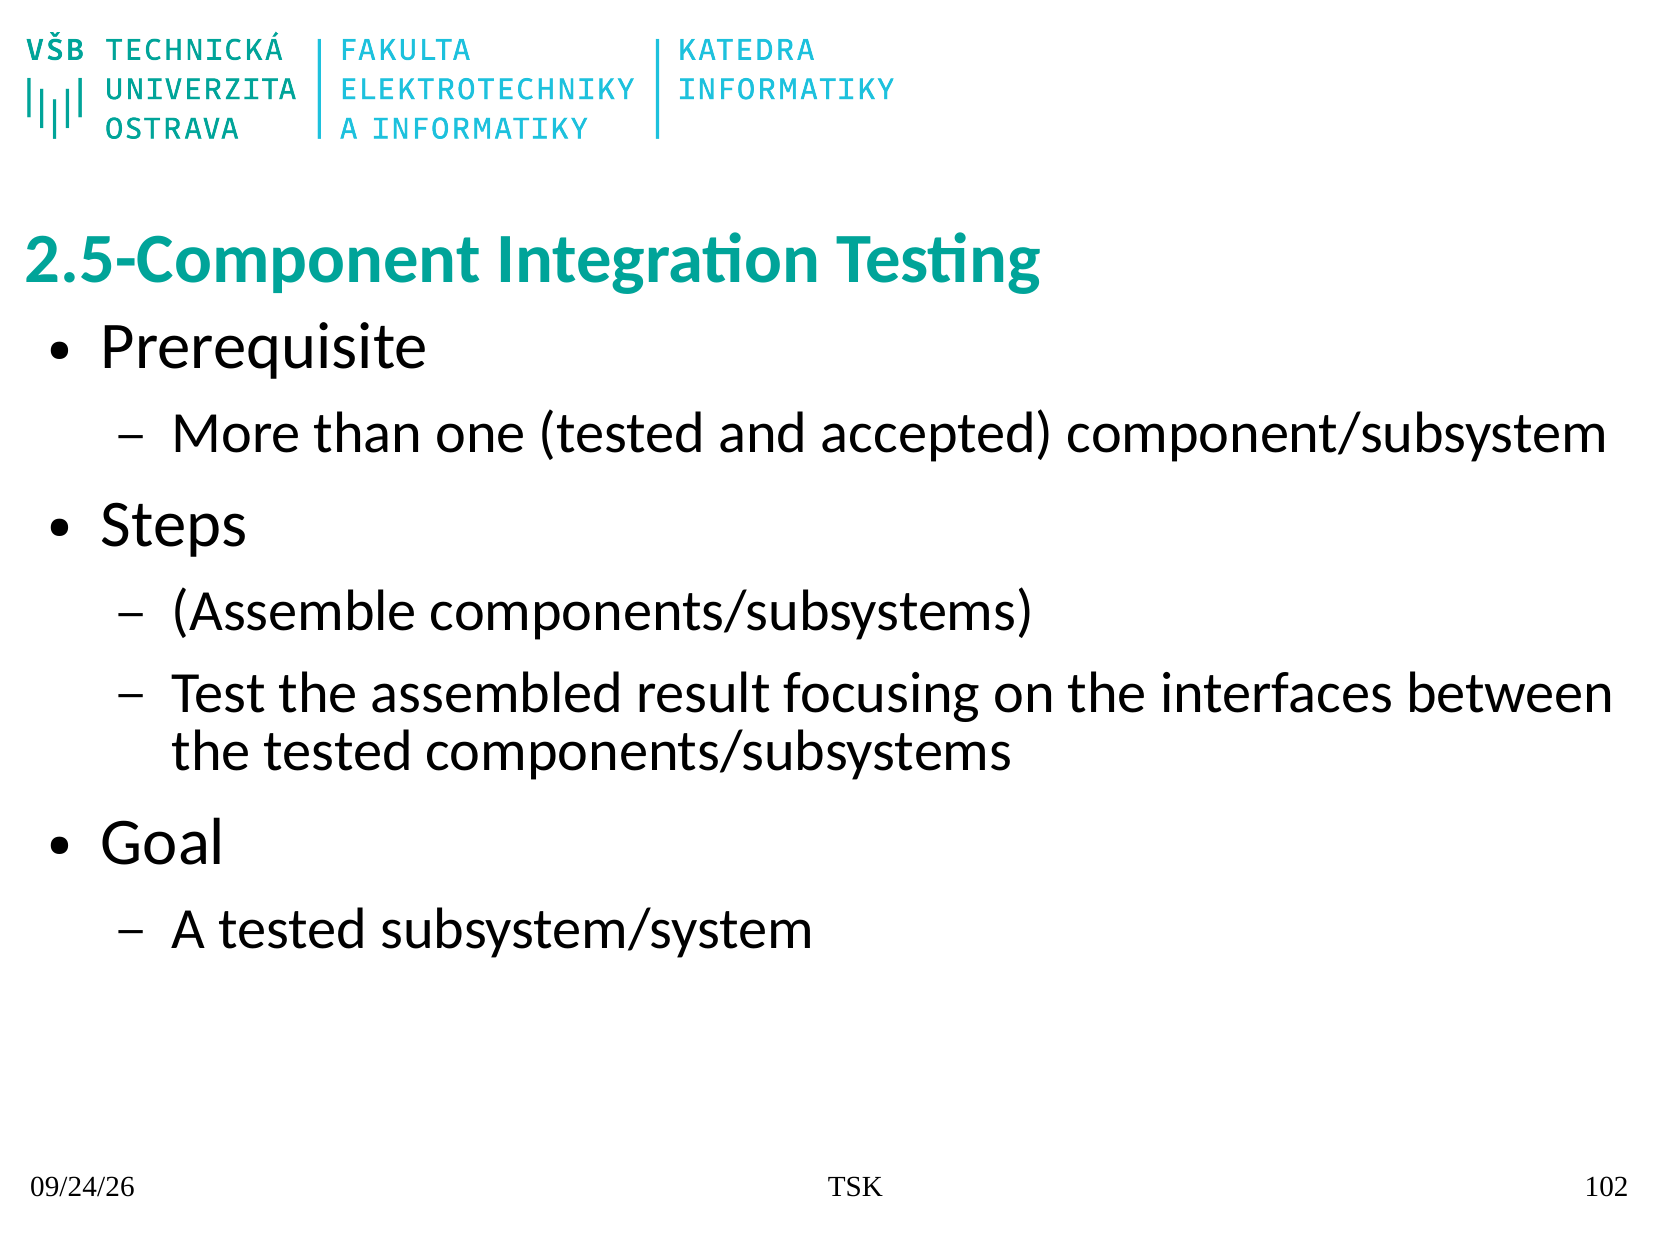

# 2.5-Component Integration Testing
Prerequisite
More than one (tested and accepted) component/subsystem
Steps
(Assemble components/subsystems)
Test the assembled result focusing on the interfaces between the tested components/subsystems
Goal
A tested subsystem/system
TSK
102